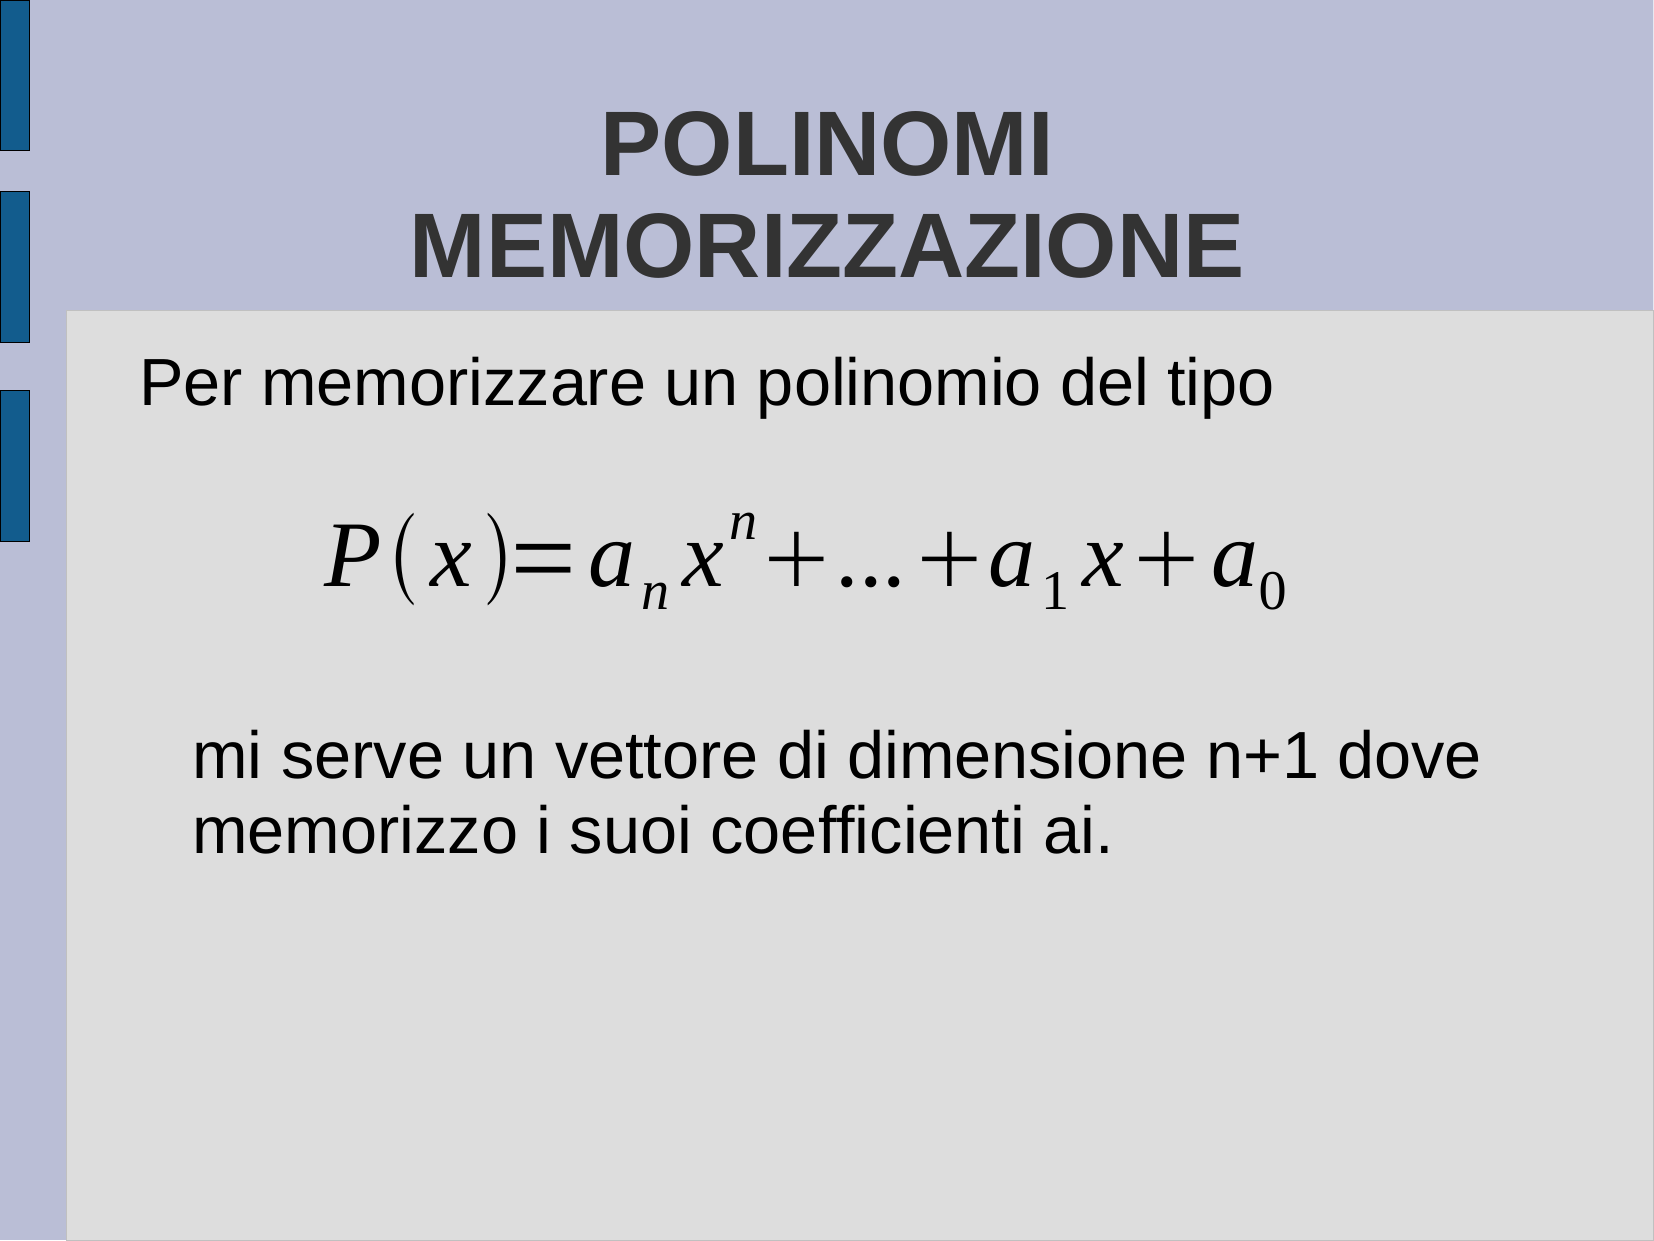

# POLINOMI MEMORIZZAZIONE
Per memorizzare un polinomio del tipo
mi serve un vettore di dimensione n+1 dove memorizzo i suoi coefficienti ai.